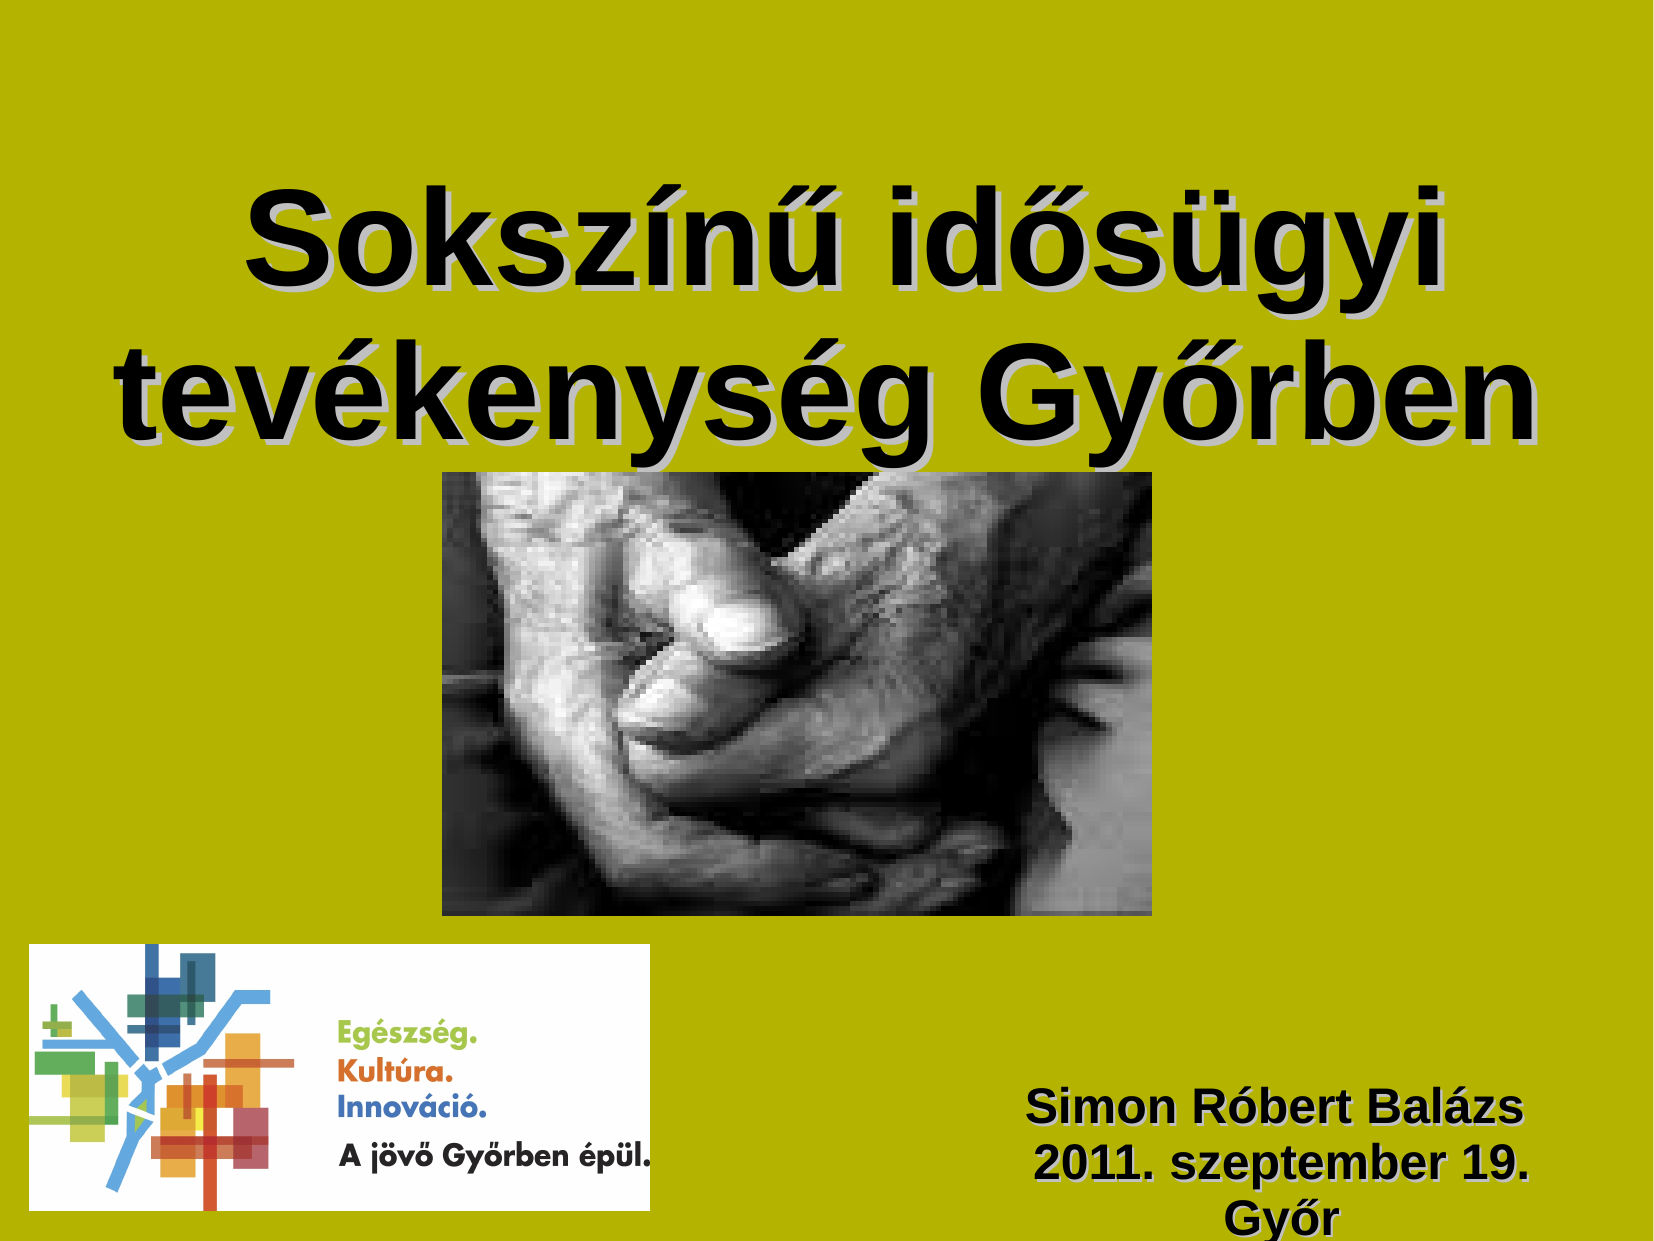

Sokszínű idősügyi tevékenység Győrben
 Simon Róbert Balázs
 2011. szeptember 19.
 Győr